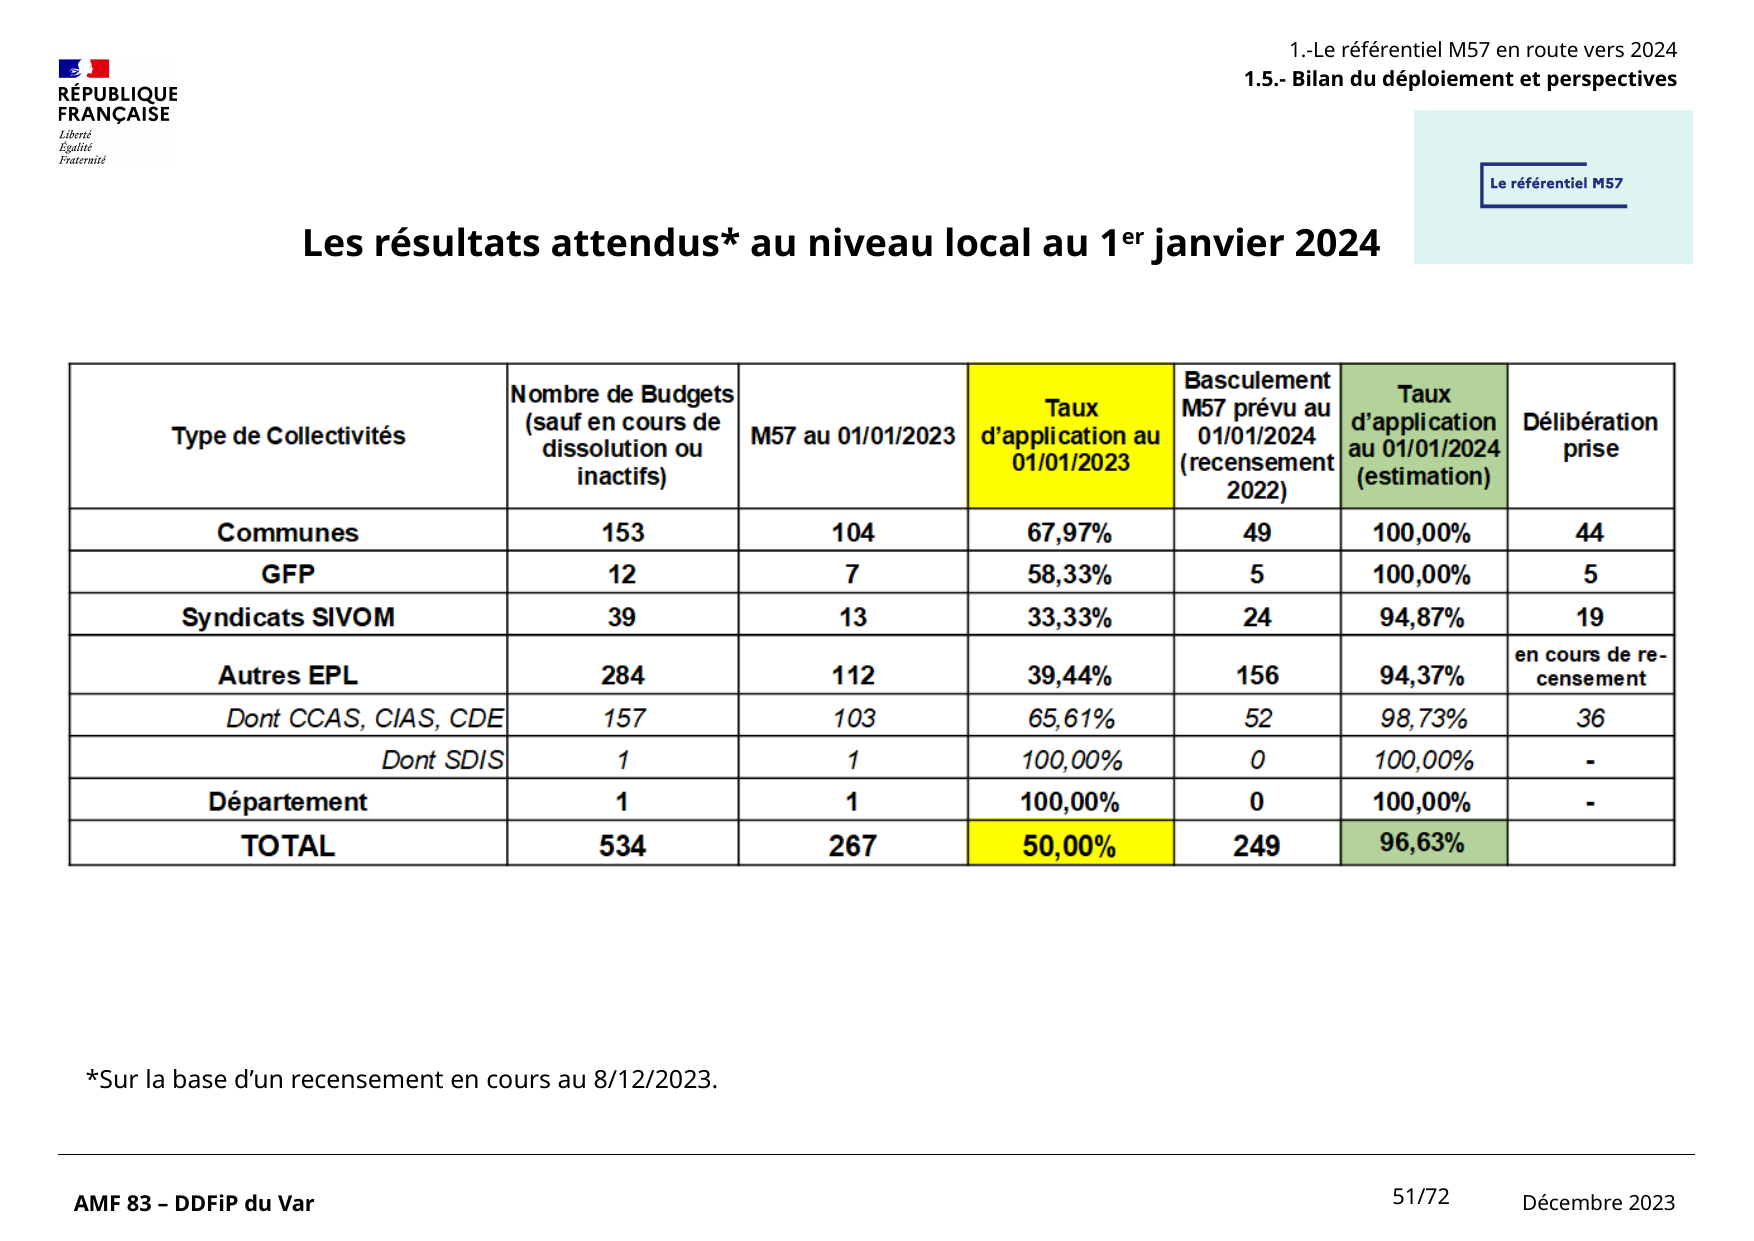

1.-Le référentiel M57 en route vers 2024
1.5.- Bilan du déploiement et perspectives
Les résultats attendus* au niveau local au 1er janvier 2024
*Sur la base d’un recensement en cours au 8/12/2023.